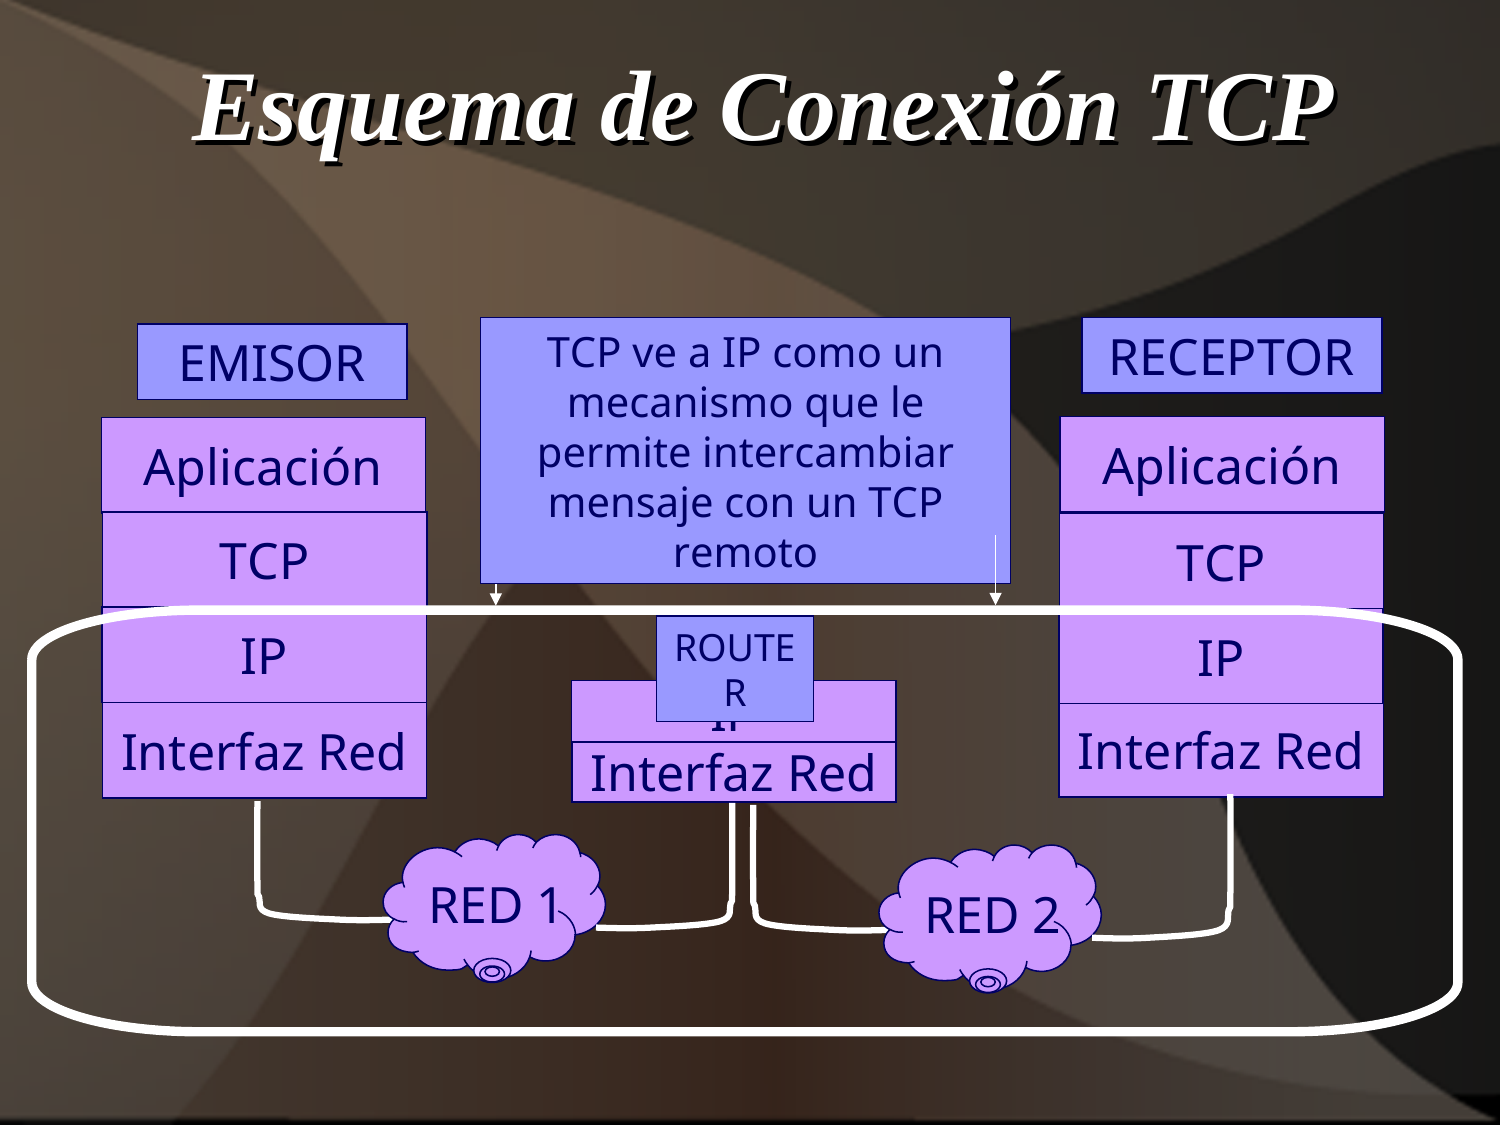

Esquema de Conexión TCP
RECEPTOR
TCP ve a IP como un mecanismo que le permite intercambiar mensaje con un TCP remoto
EMISOR
Aplicación
Aplicación
TCP
TCP
IP
IP
ROUTER
IP
Interfaz Red
Interfaz Red
Interfaz Red
RED 1
RED 2